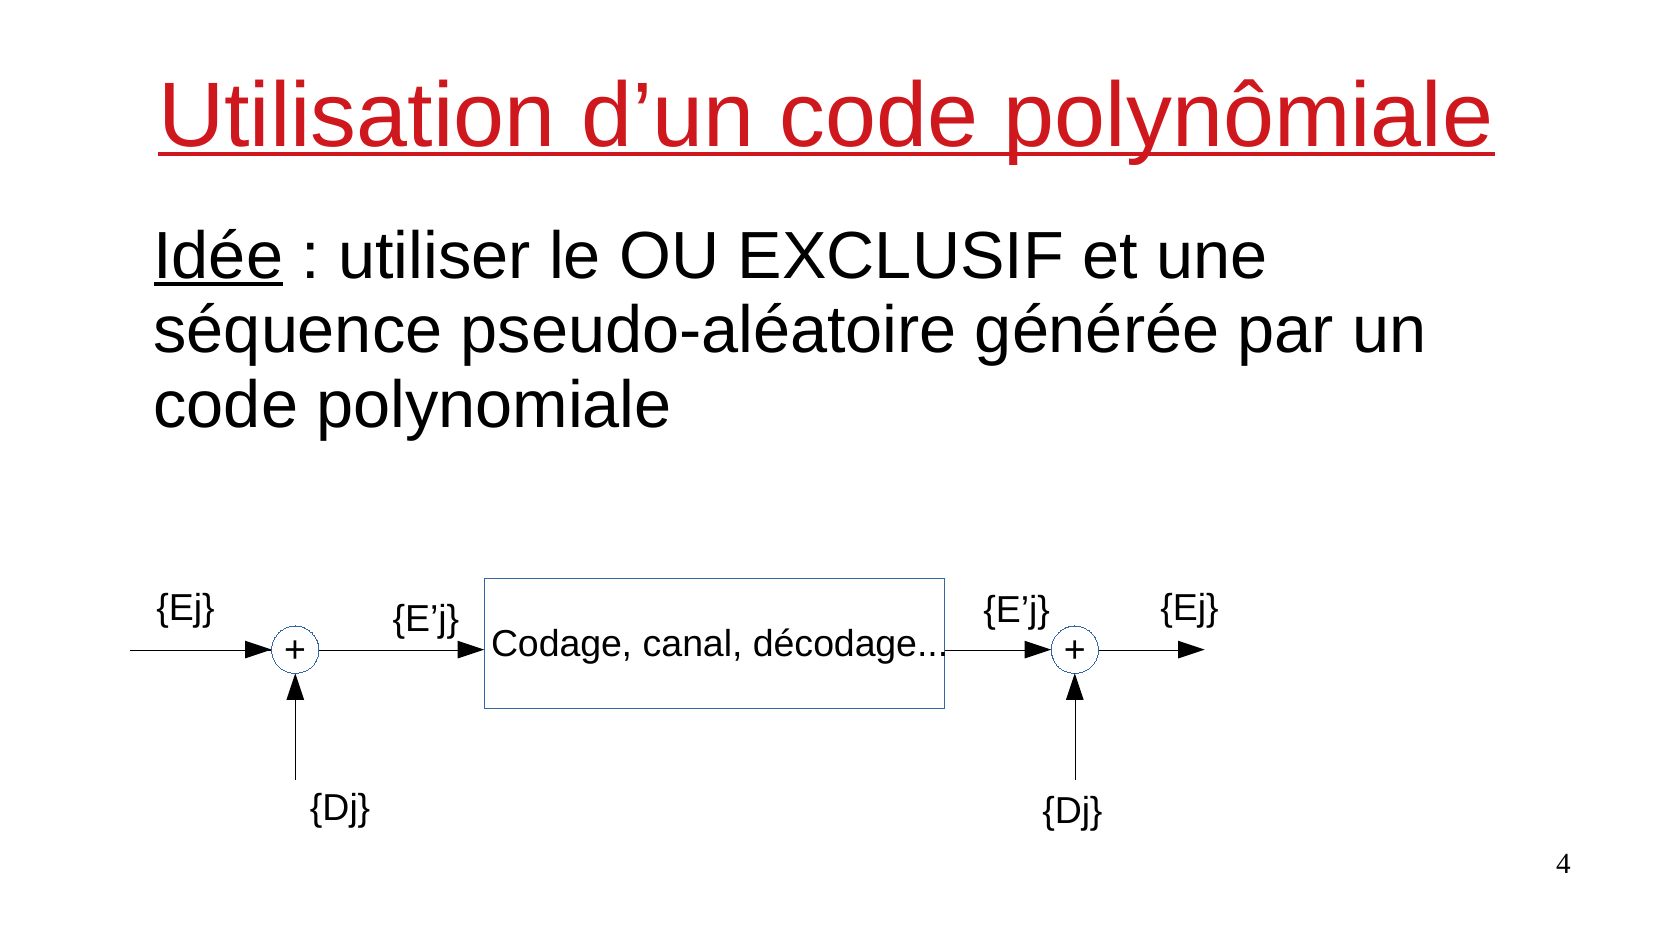

# Utilisation d’un code polynômiale
Idée : utiliser le OU EXCLUSIF et une séquence pseudo-aléatoire générée par un code polynomiale
{Ej}
 Codage, canal, décodage...
{Ej}
{E’j}
{E’j}
+
+
{Dj}
{Dj}
4